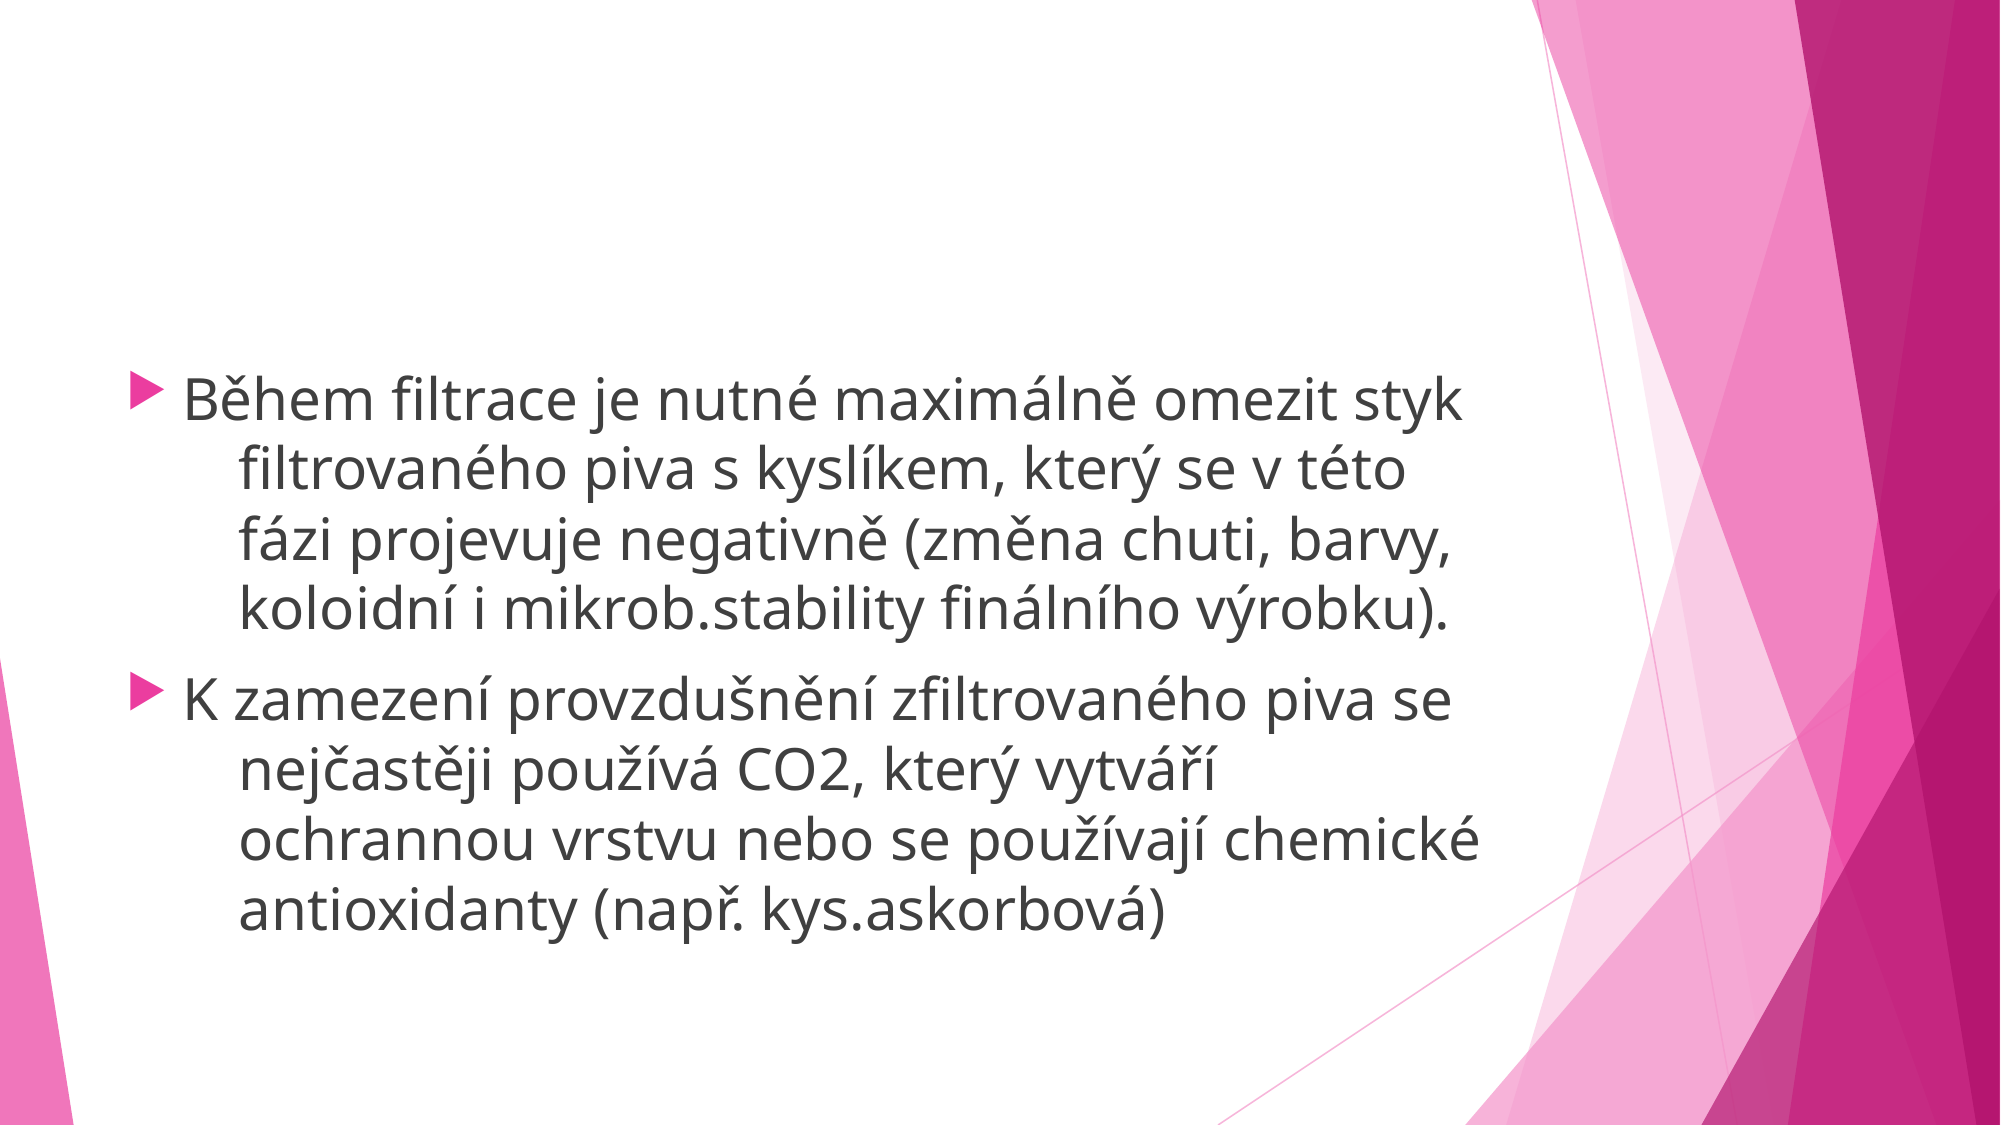

#
Během filtrace je nutné maximálně omezit styk filtrovaného piva s kyslíkem, který se v této fázi projevuje negativně (změna chuti, barvy, koloidní i mikrob.stability finálního výrobku).
K zamezení provzdušnění zfiltrovaného piva se nejčastěji používá CO2, který vytváří ochrannou vrstvu nebo se používají chemické antioxidanty (např. kys.askorbová)